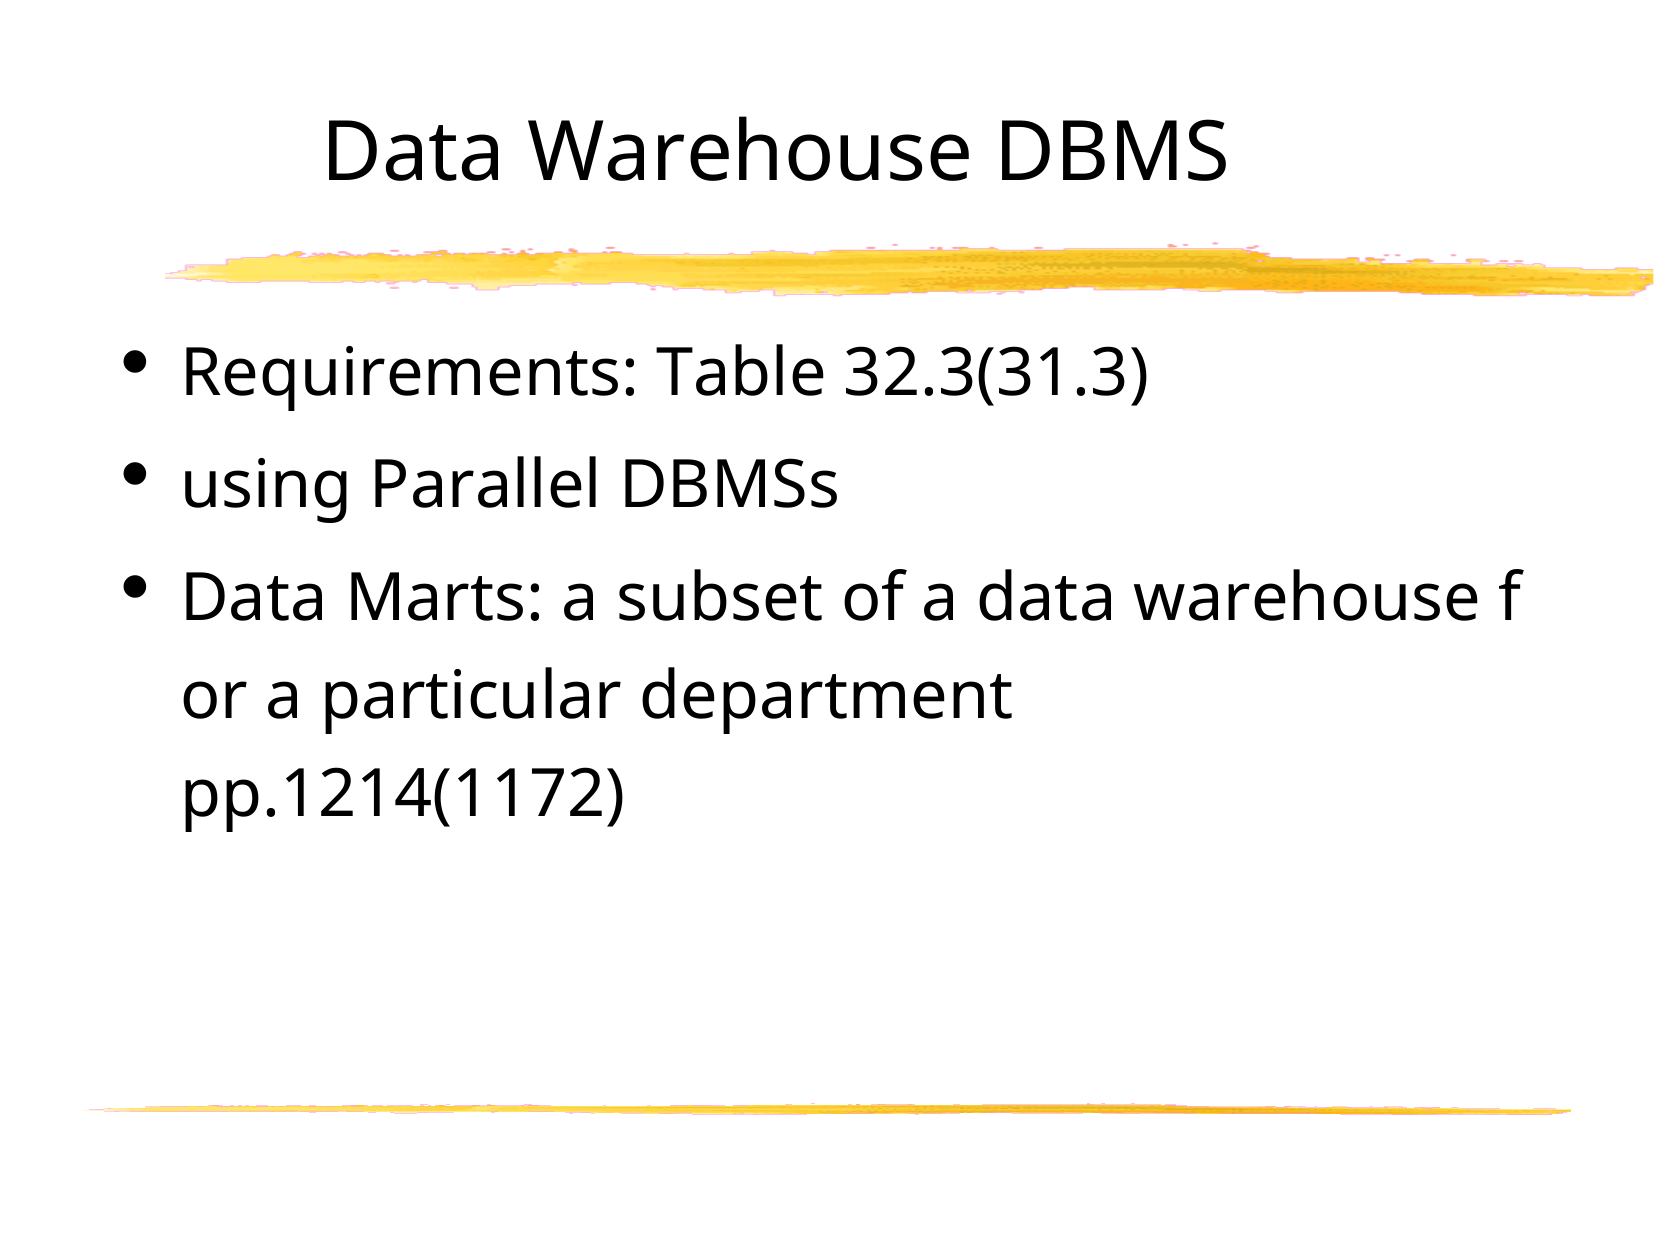

# Data Warehouse DBMS
Requirements: Table 32.3(31.3)
using Parallel DBMSs
Data Marts: a subset of a data warehouse for a particular department
pp.1214(1172)